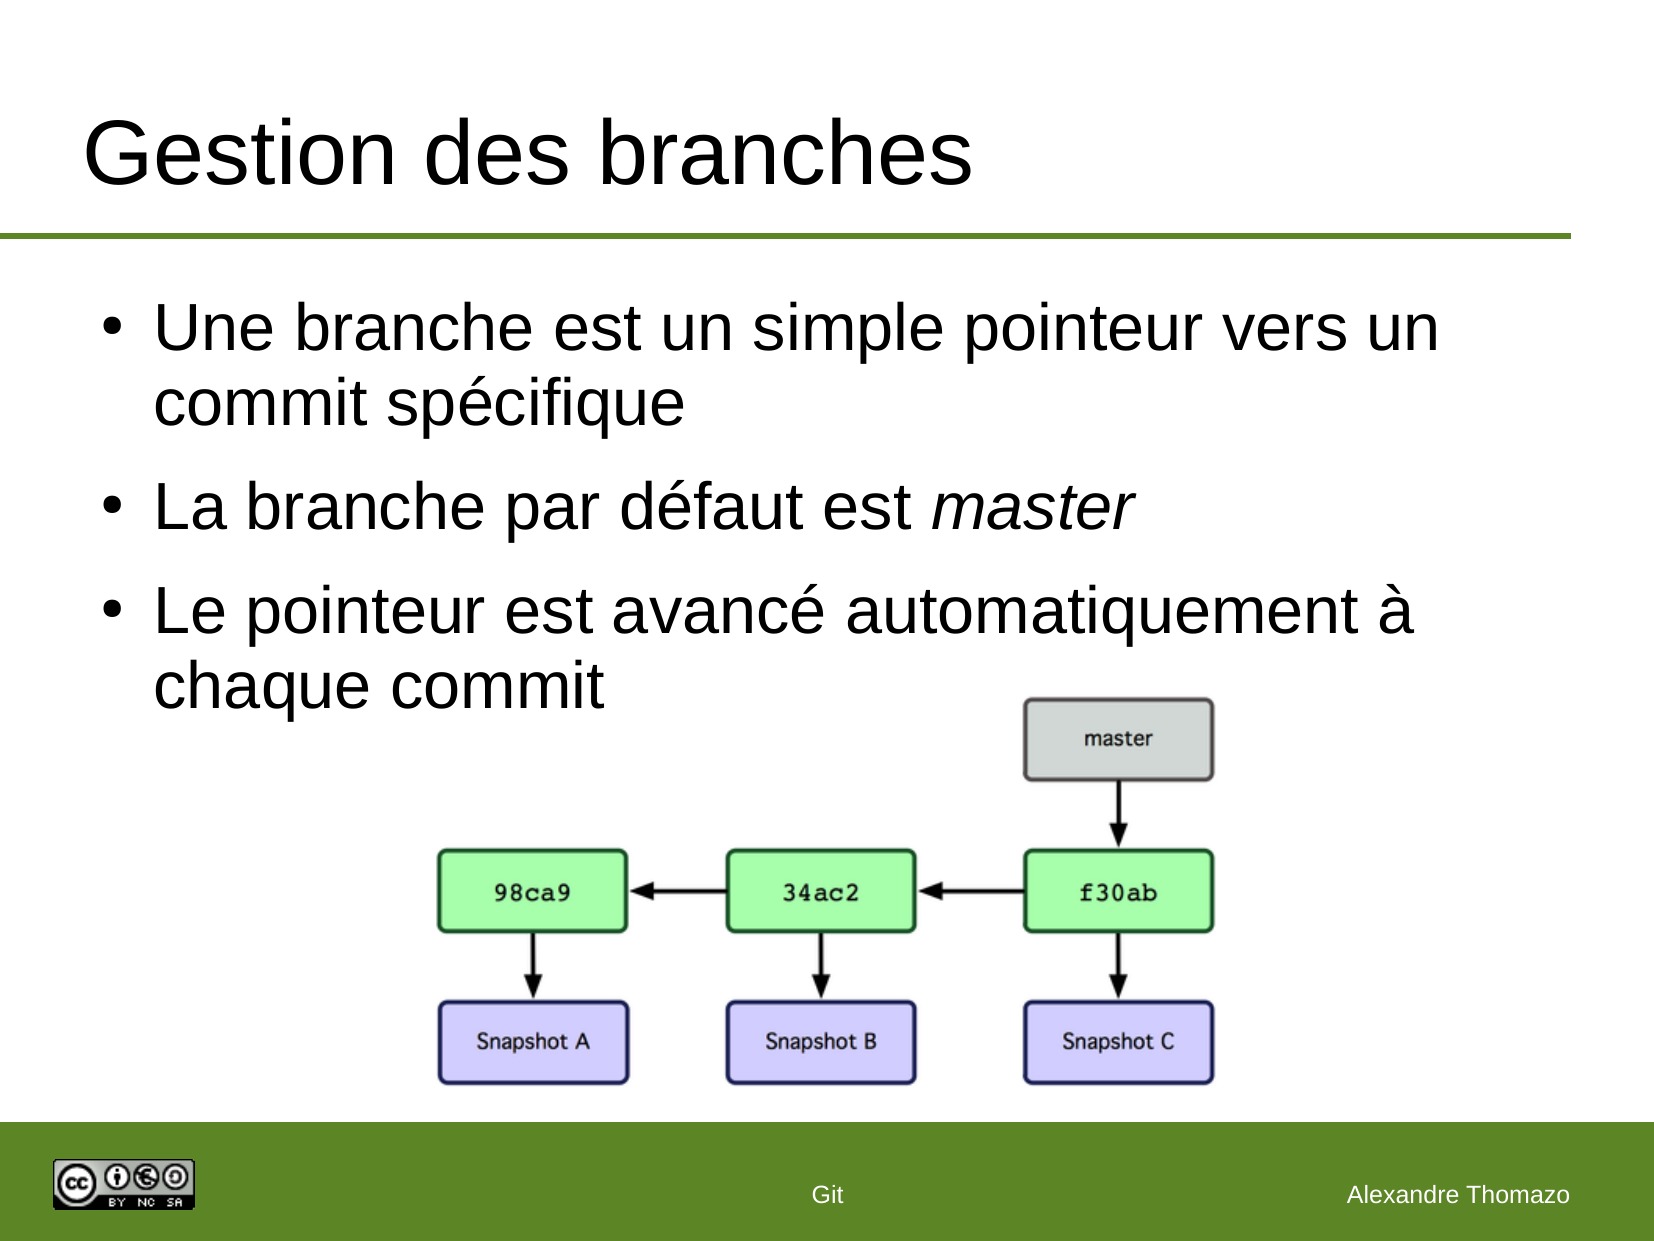

# Gestion des branches
Une branche est un simple pointeur vers un commit spécifique
La branche par défaut est master
Le pointeur est avancé automatiquement à chaque commit
Git
19